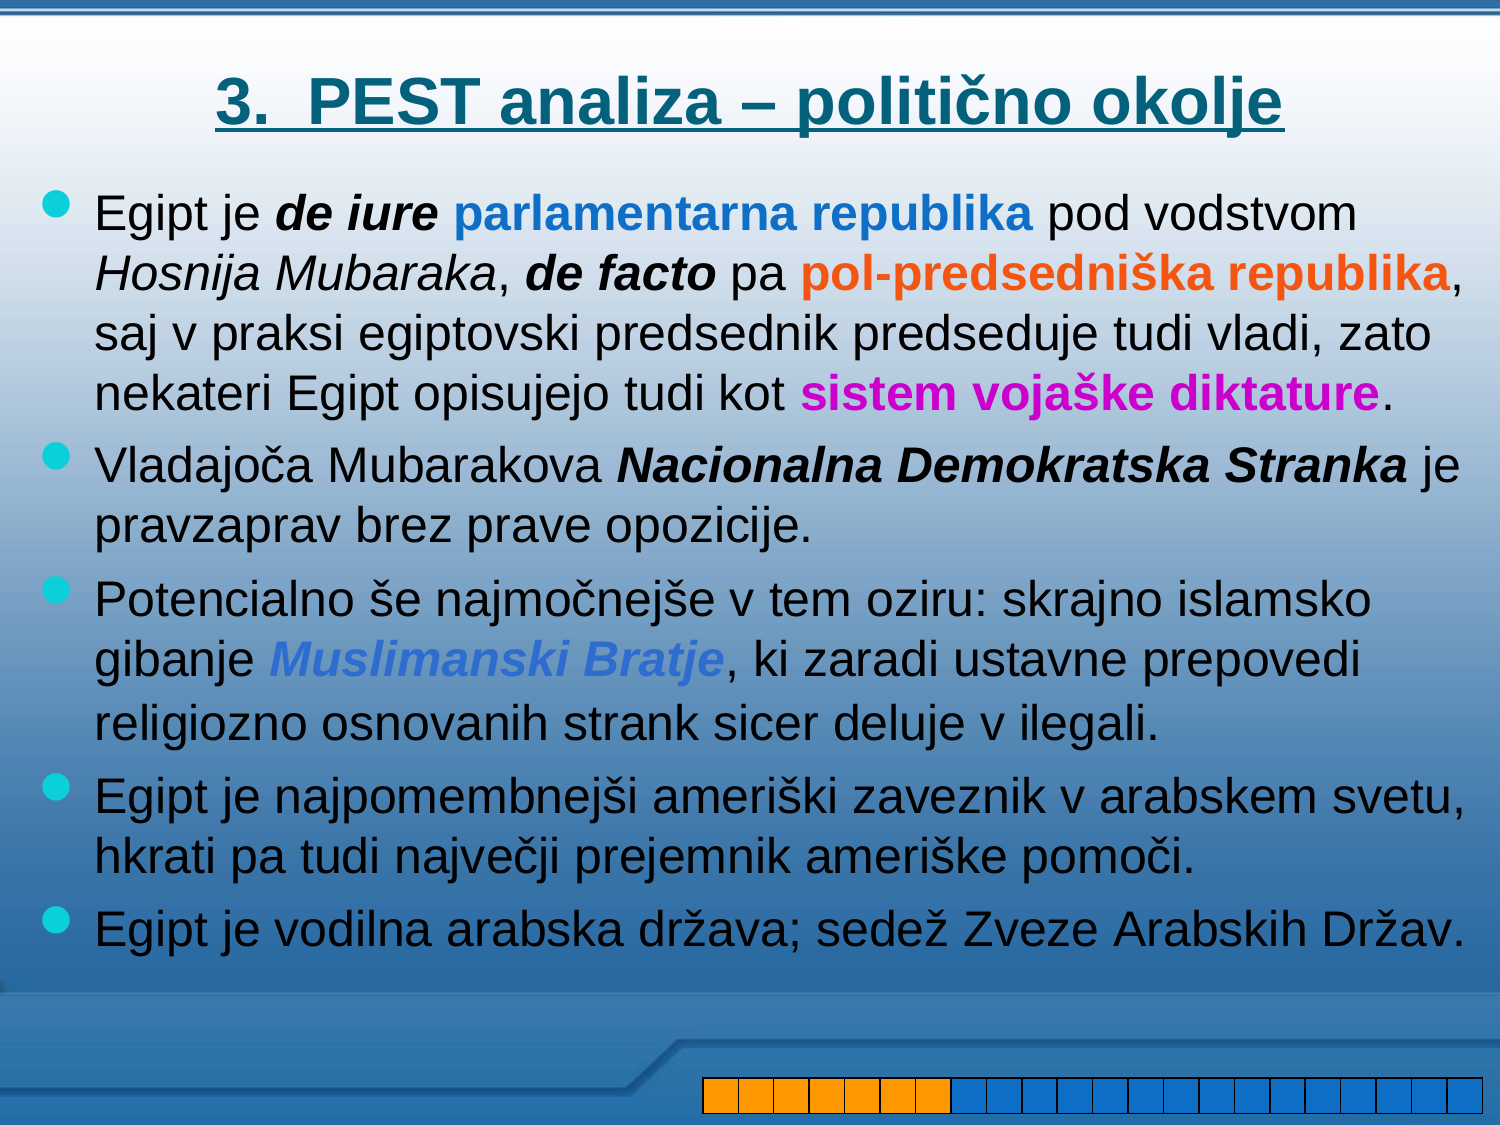

# 3. PEST analiza – politično okolje
Egipt je de iure parlamentarna republika pod vodstvom Hosnija Mubaraka, de facto pa pol-predsedniška republika, saj v praksi egiptovski predsednik predseduje tudi vladi, zato nekateri Egipt opisujejo tudi kot sistem vojaške diktature.
Vladajoča Mubarakova Nacionalna Demokratska Stranka je pravzaprav brez prave opozicije.
Potencialno še najmočnejše v tem oziru: skrajno islamsko gibanje Muslimanski Bratje, ki zaradi ustavne prepovedi religiozno osnovanih strank sicer deluje v ilegali.
Egipt je najpomembnejši ameriški zaveznik v arabskem svetu, hkrati pa tudi največji prejemnik ameriške pomoči.
Egipt je vodilna arabska država; sedež Zveze Arabskih Držav.